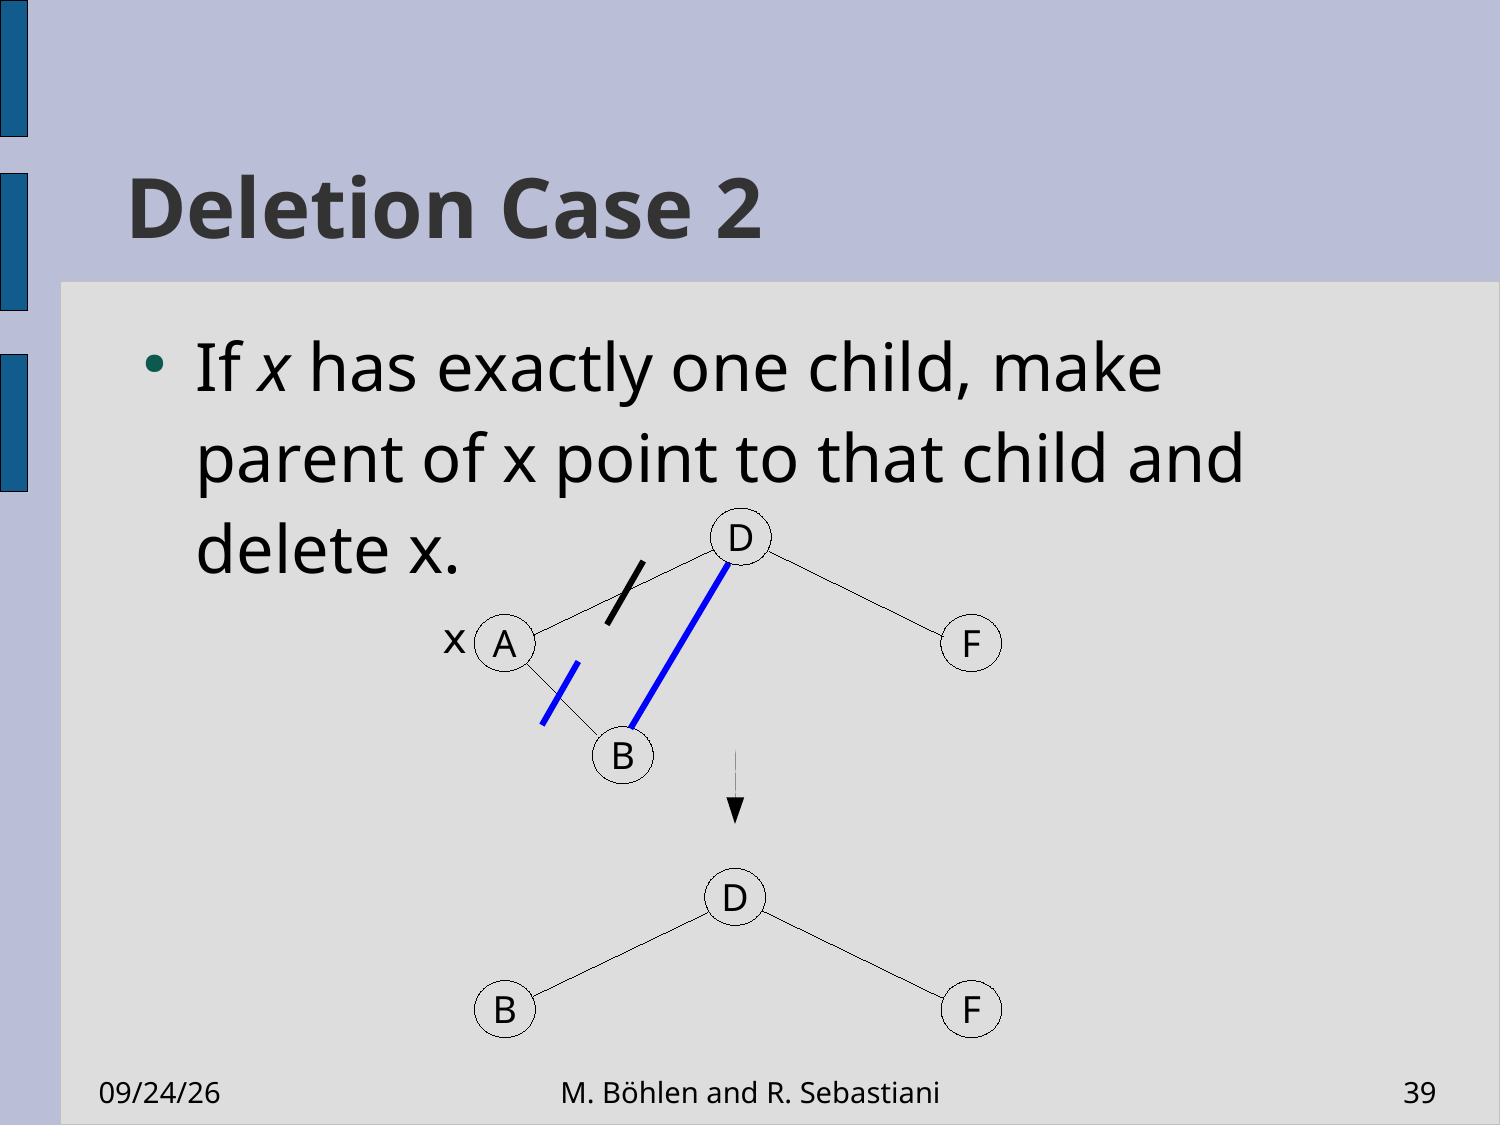

# Deletion Case 2
If x has exactly one child, make parent of x point to that child and delete x.
D
x
A
F
B
D
B
F
M. Böhlen and R. Sebastiani
39